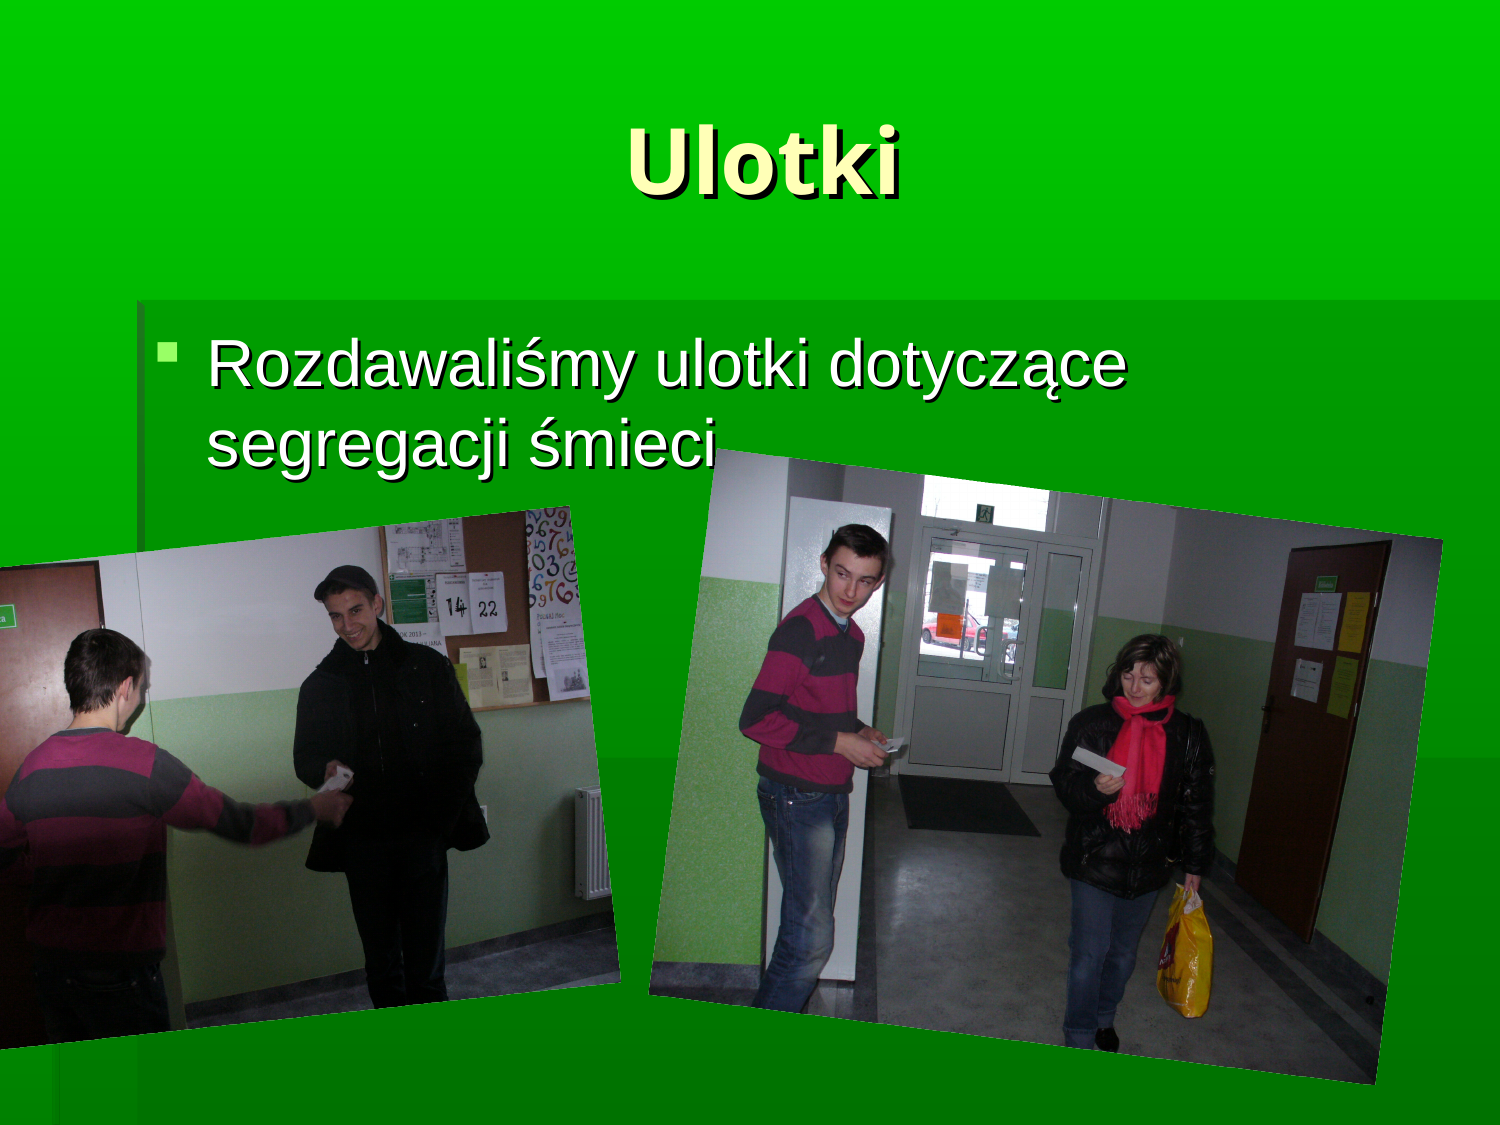

# Ulotki
Rozdawaliśmy ulotki dotyczące segregacji śmieci.